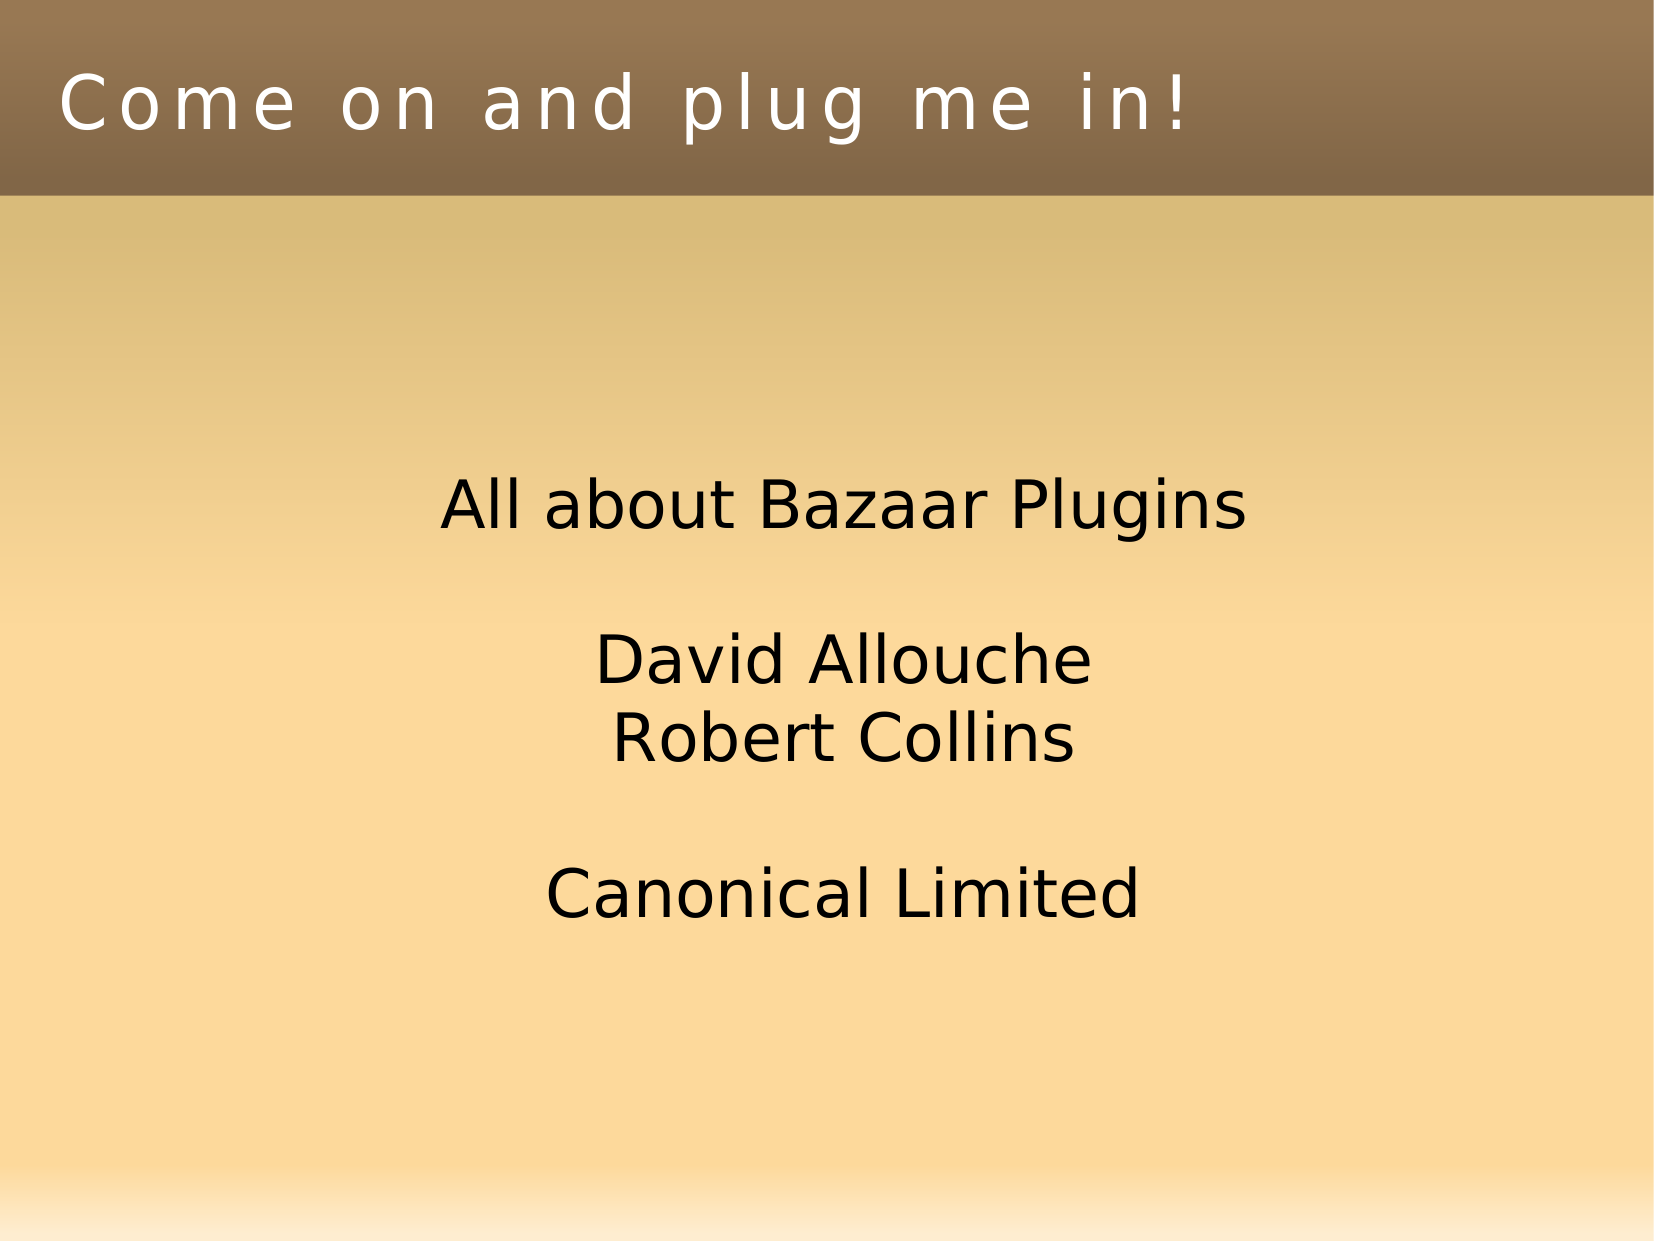

# Come on and plug me in!
All about Bazaar Plugins
David Allouche
Robert Collins
Canonical Limited